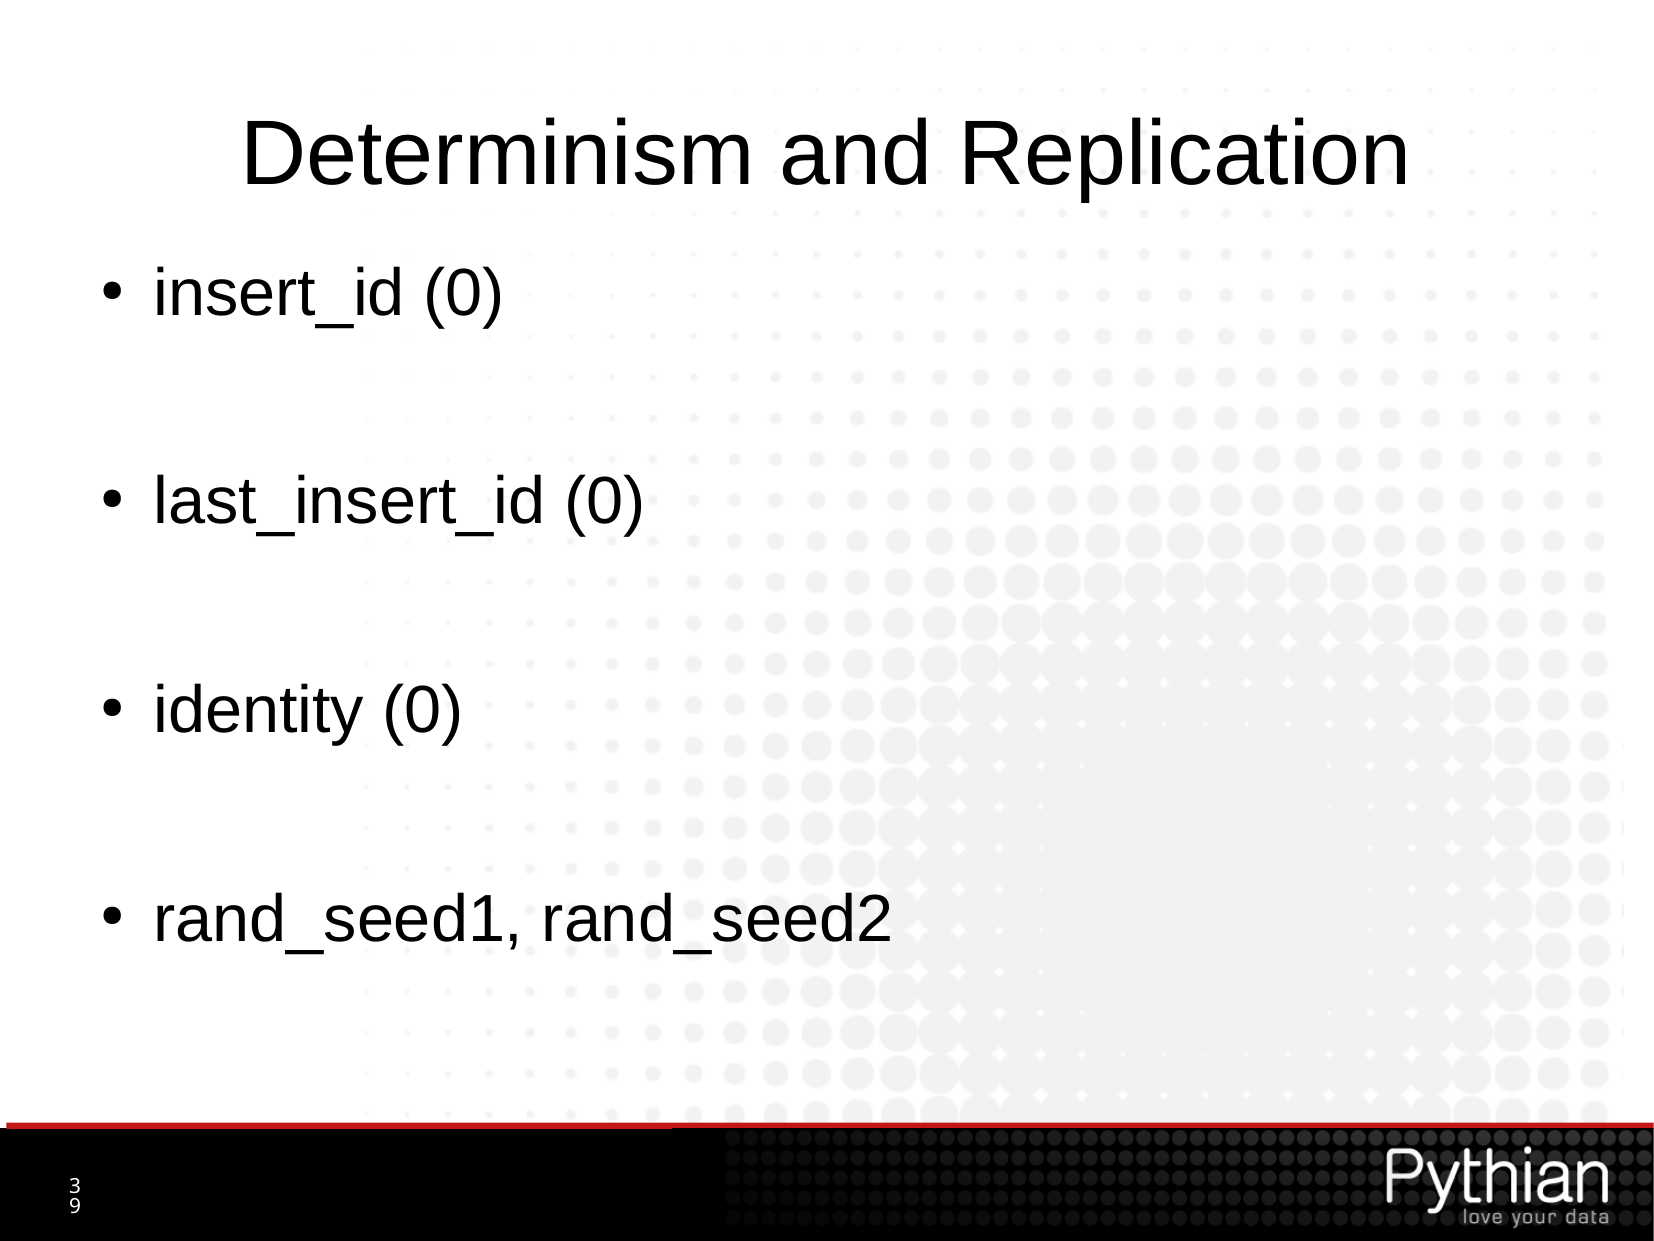

# Determinism and Replication
insert_id (0)
last_insert_id (0)
identity (0)
rand_seed1, rand_seed2